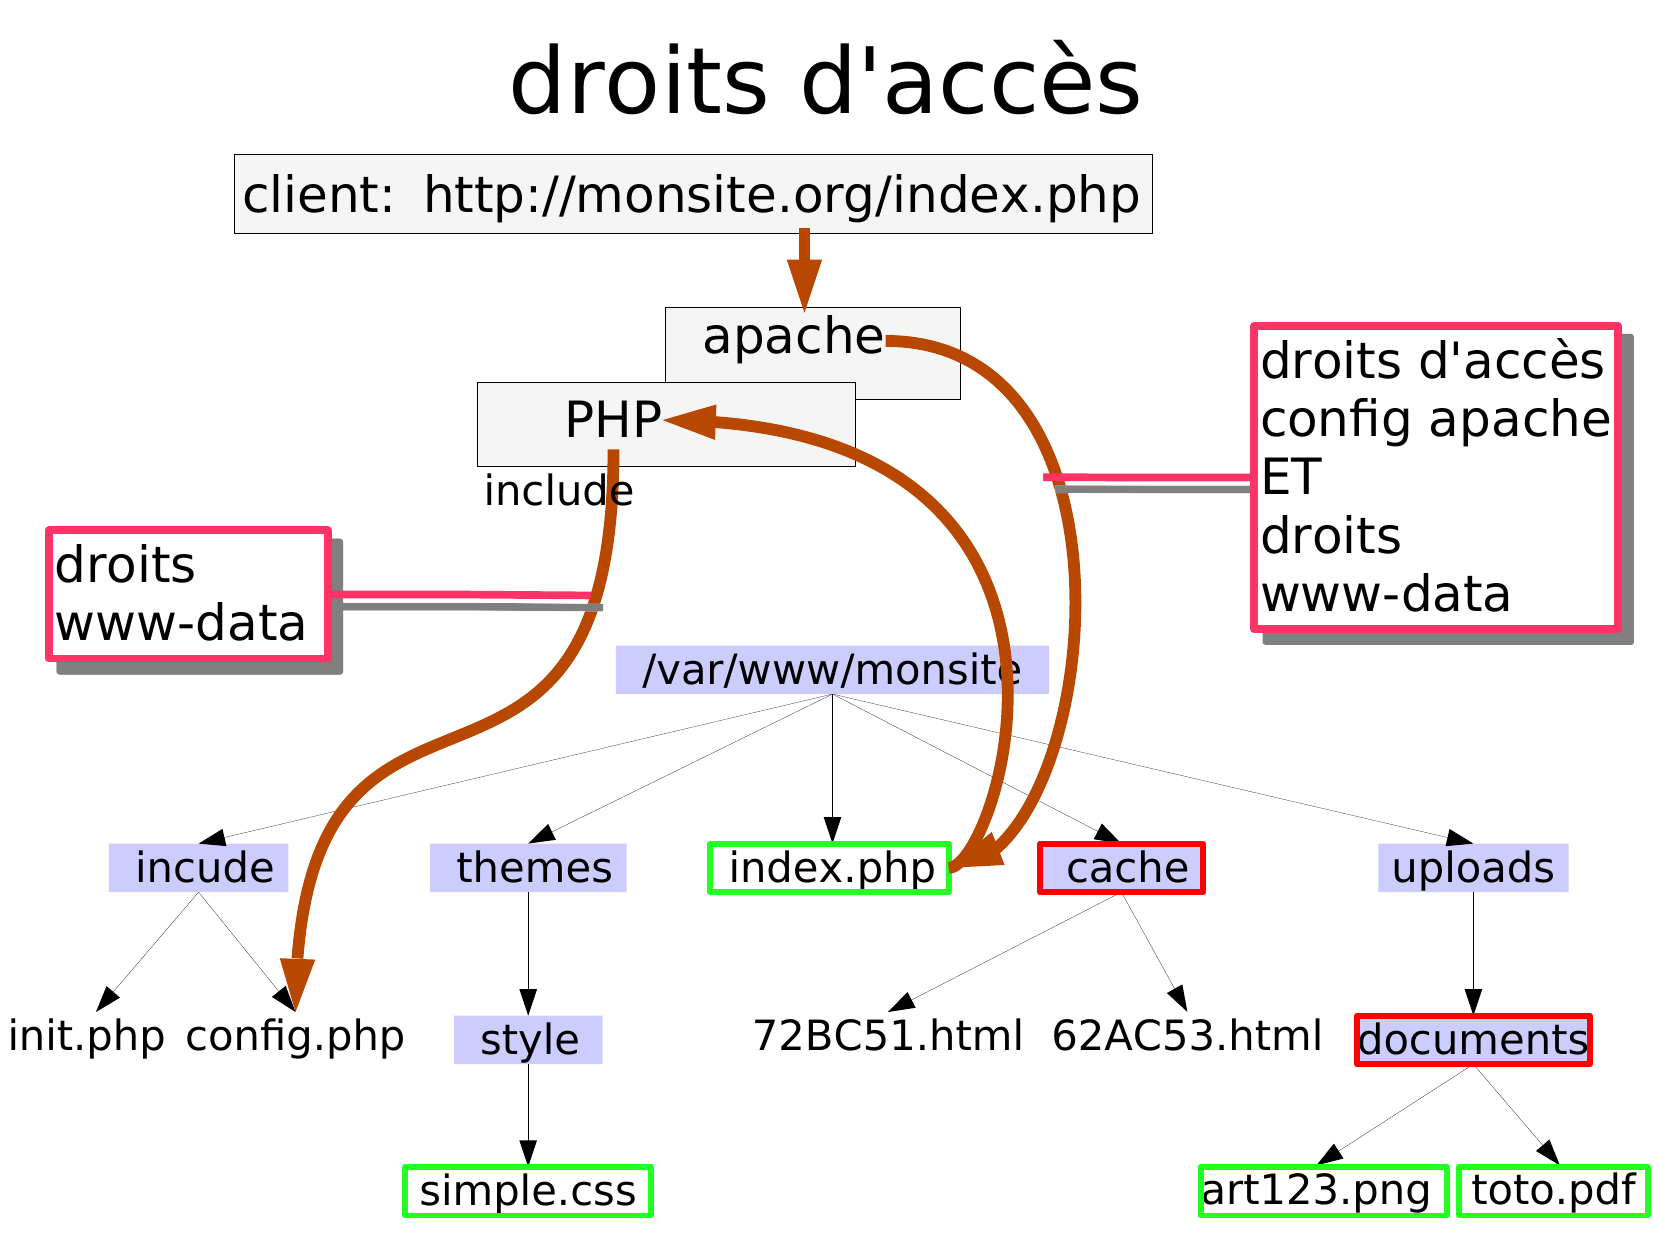

# droits d'accès
client:
http://monsite.org/index.php
apache
PHP
include
 /var/www/monsite
 incude
 themes
index.php
 cache
 uploads
init.php
config.php
72BC51.html
62AC53.html
 style
documents
art123.png
toto.pdf
simple.css